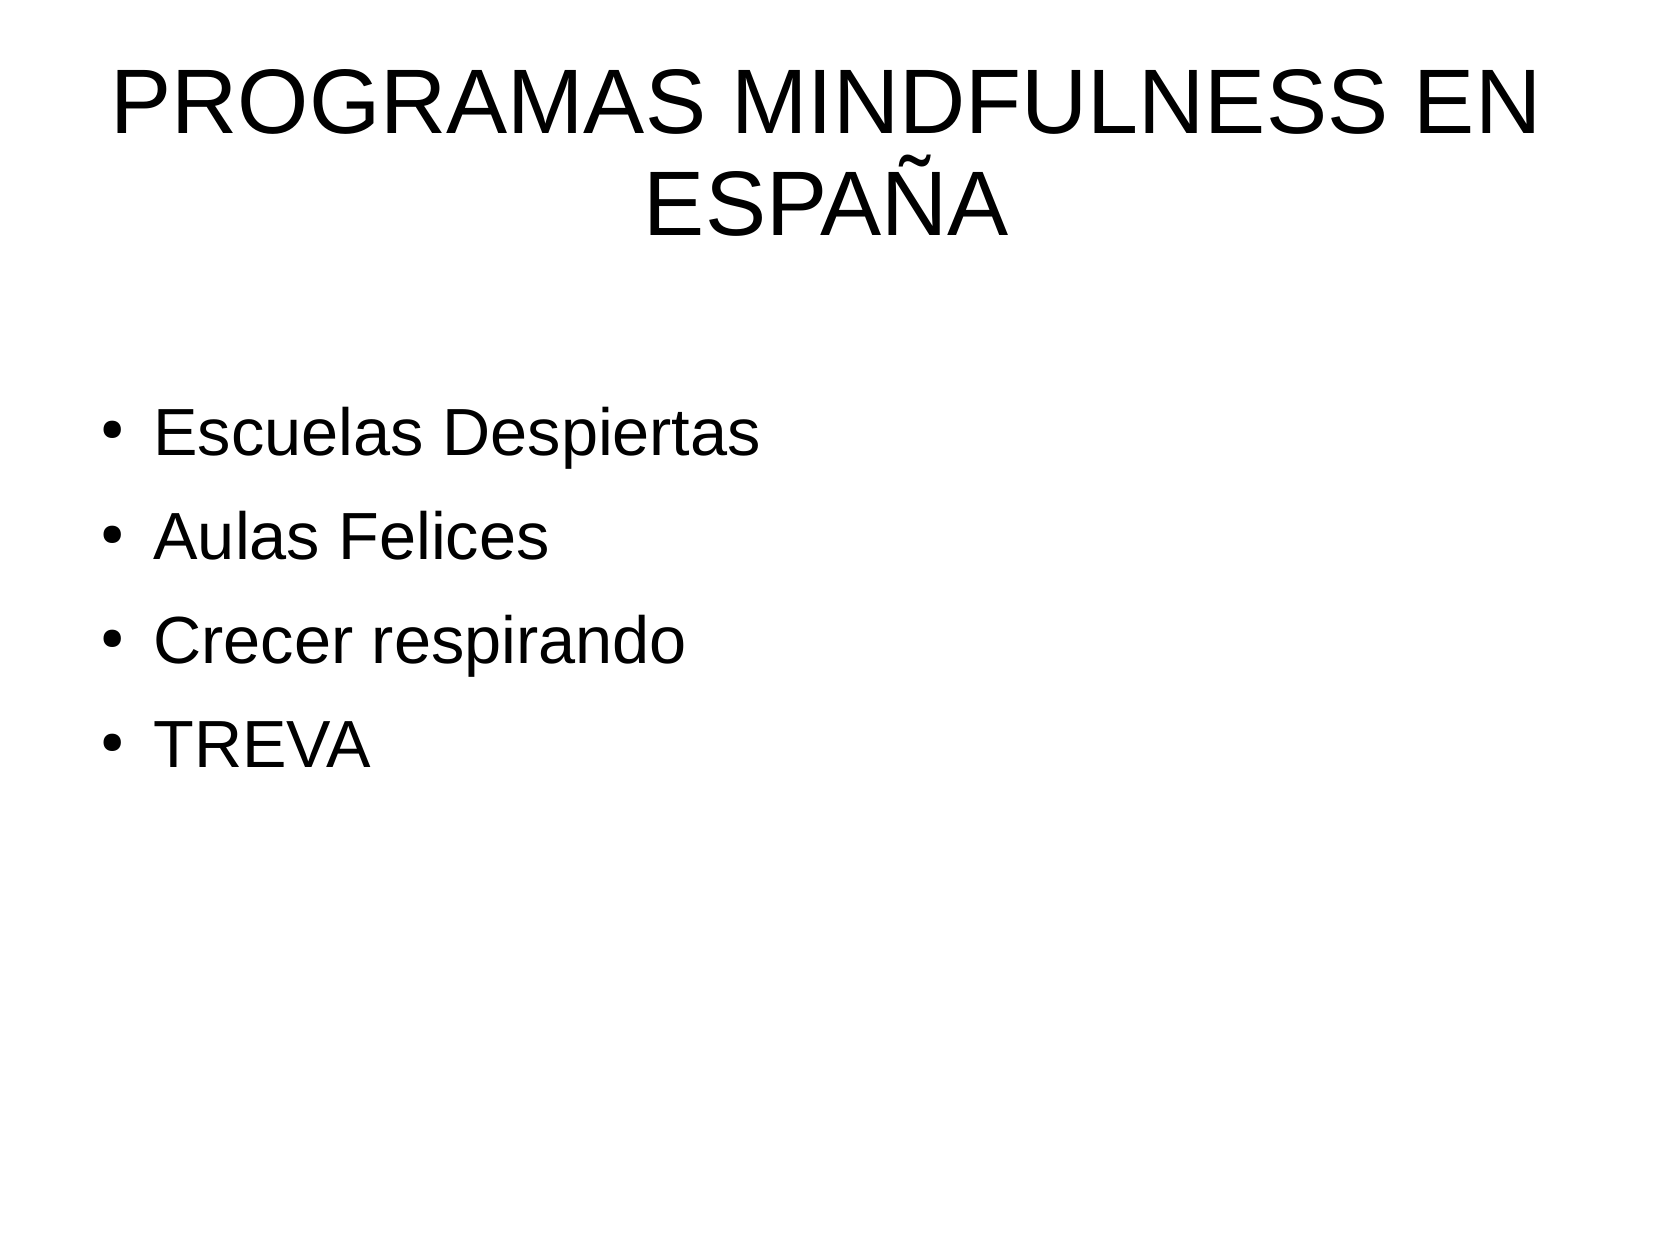

# PROGRAMAS MINDFULNESS EN ESPAÑA
Escuelas Despiertas
Aulas Felices
Crecer respirando
TREVA